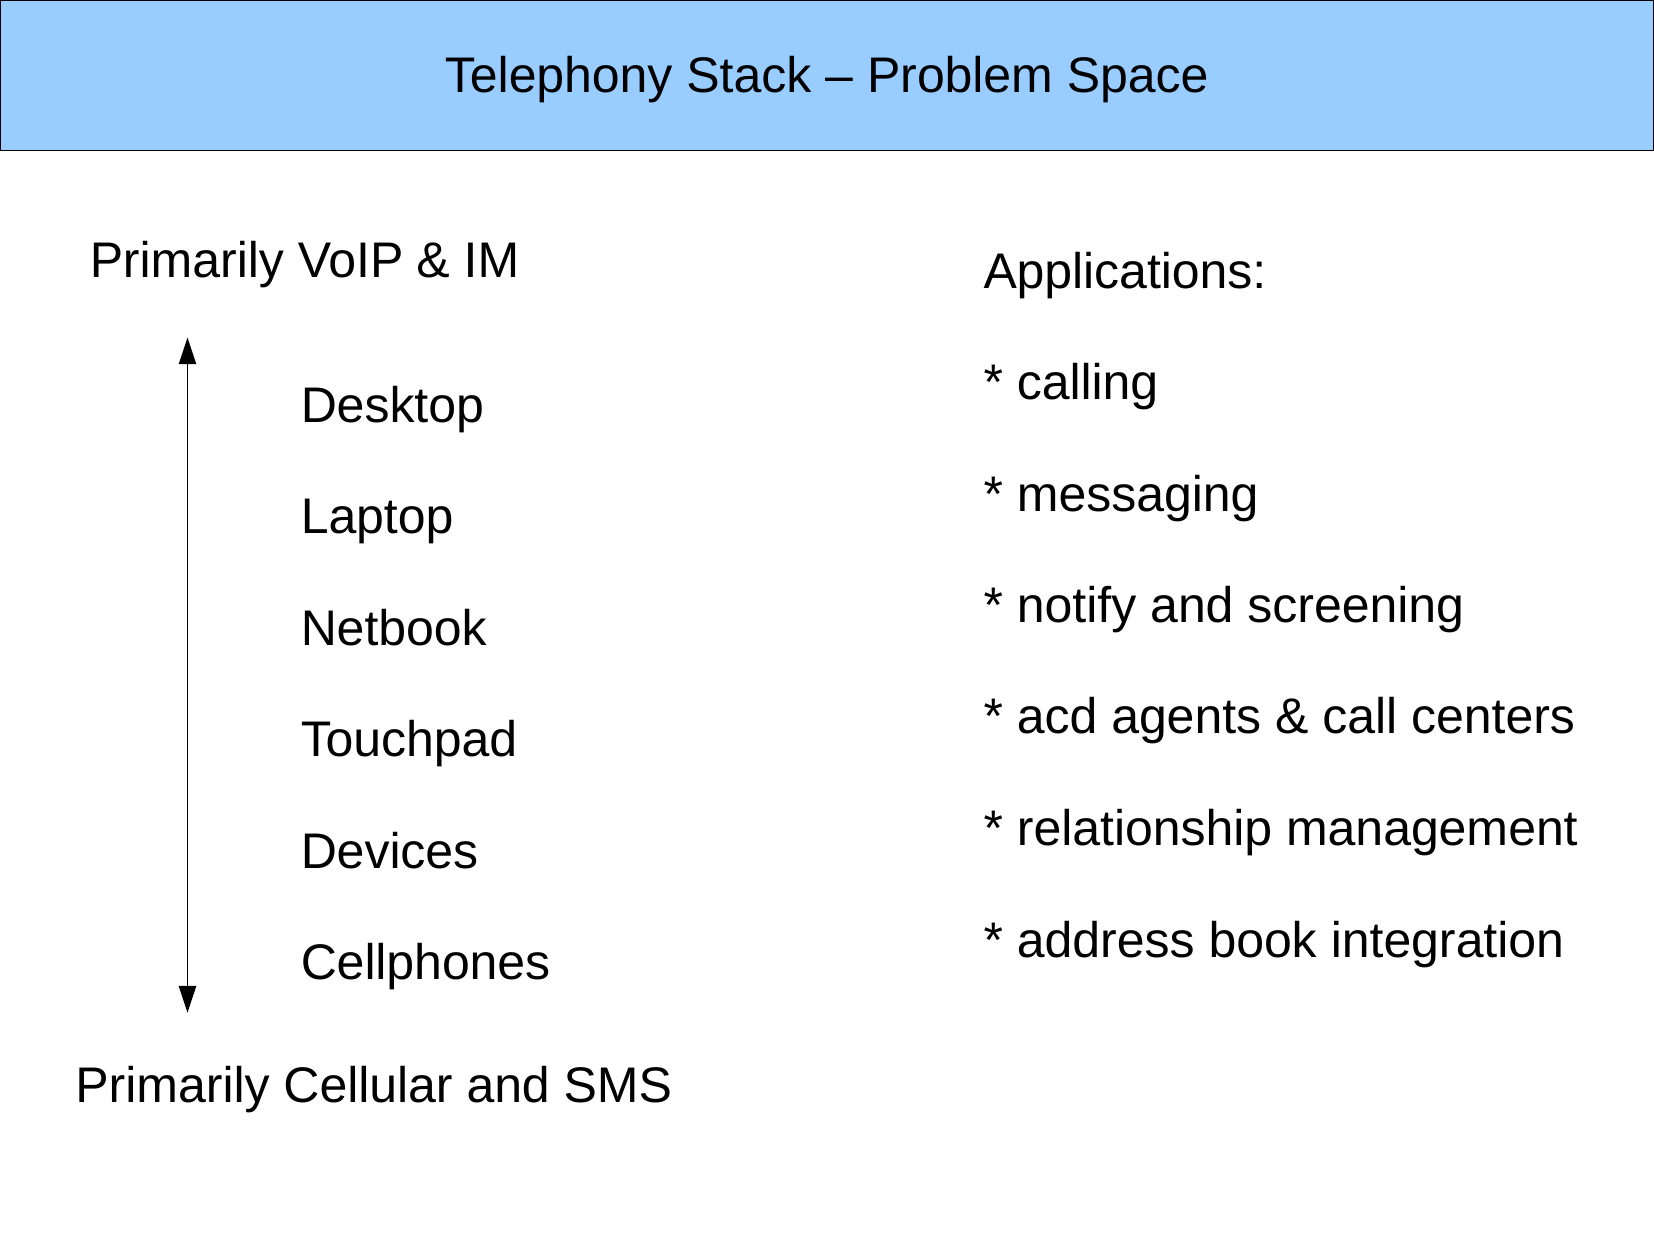

Telephony Stack – Problem Space
Primarily VoIP & IM
Applications:
* calling
* messaging
* notify and screening
* acd agents & call centers
* relationship management
* address book integration
Desktop
Laptop
Netbook
Touchpad
Devices
Cellphones
Primarily Cellular and SMS